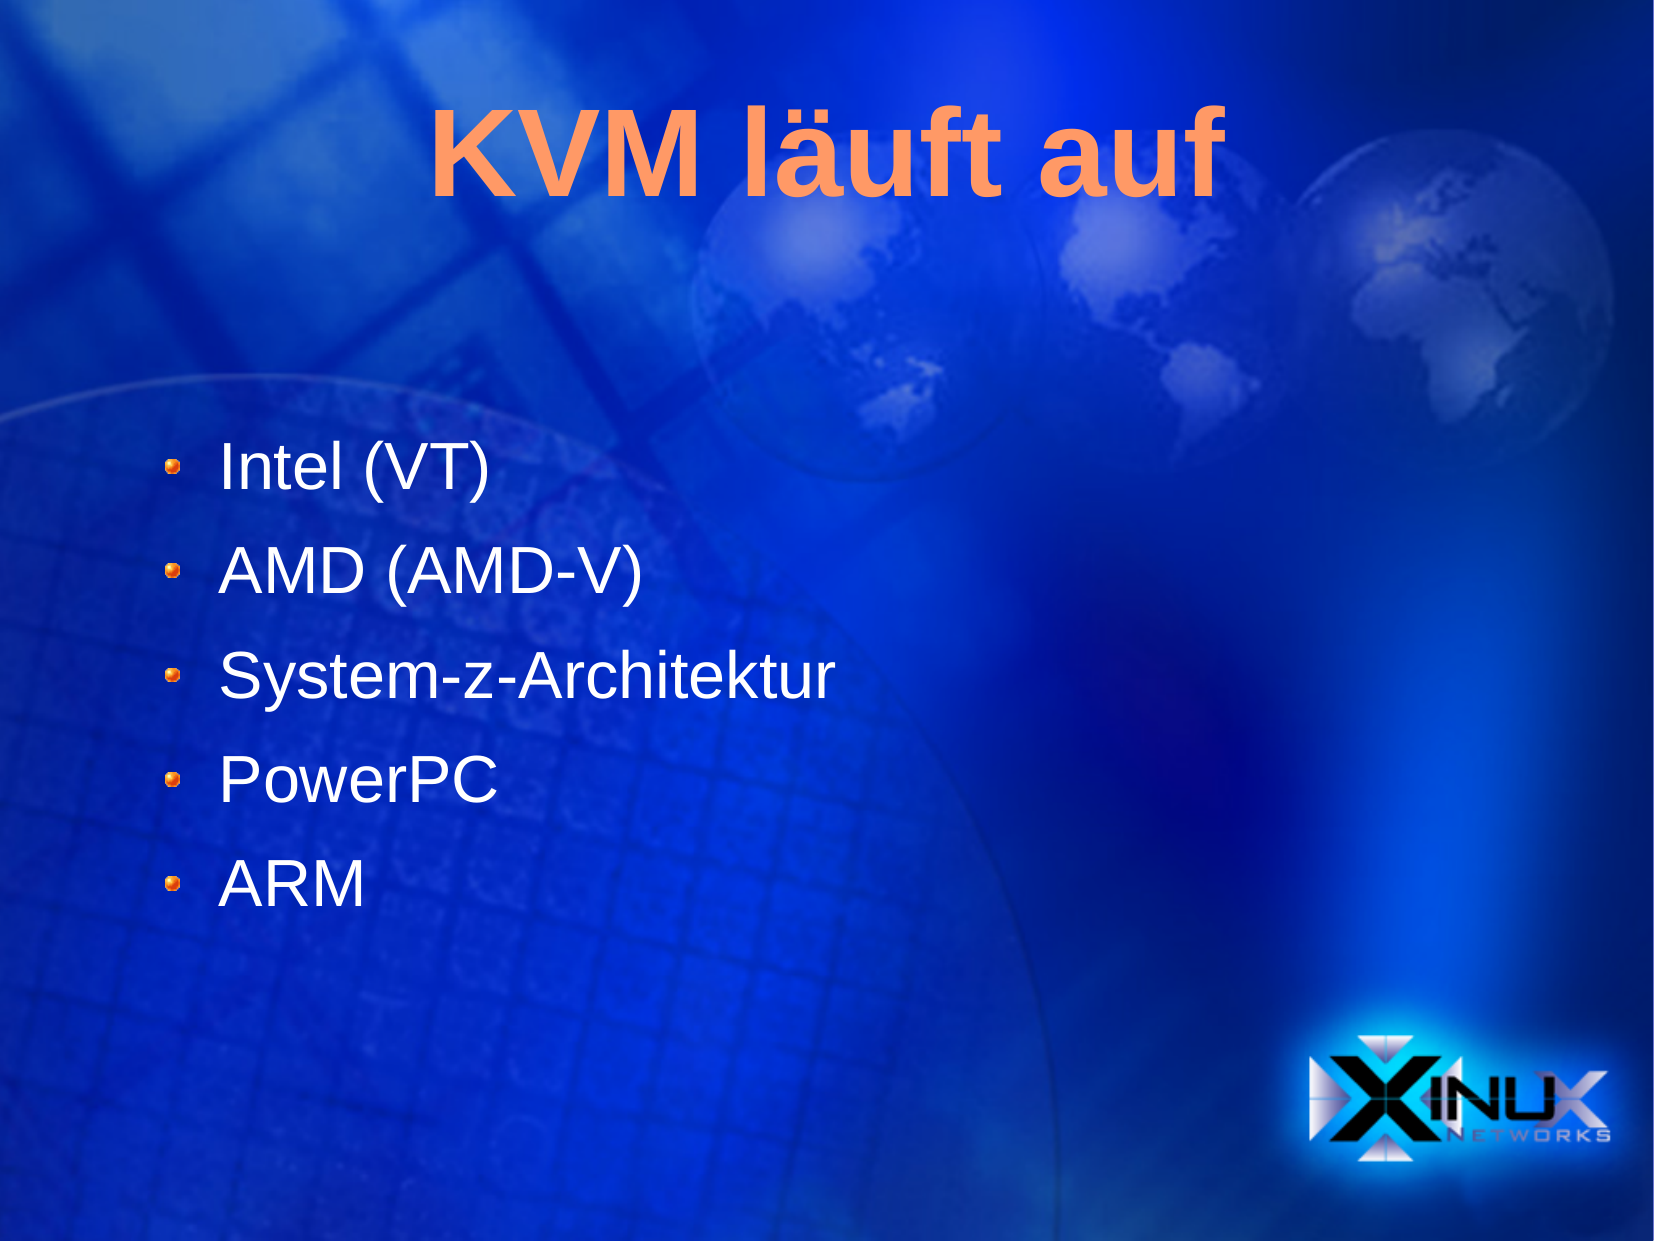

# KVM läuft auf
Intel (VT)
AMD (AMD-V)
System-z-Architektur
PowerPC
ARM